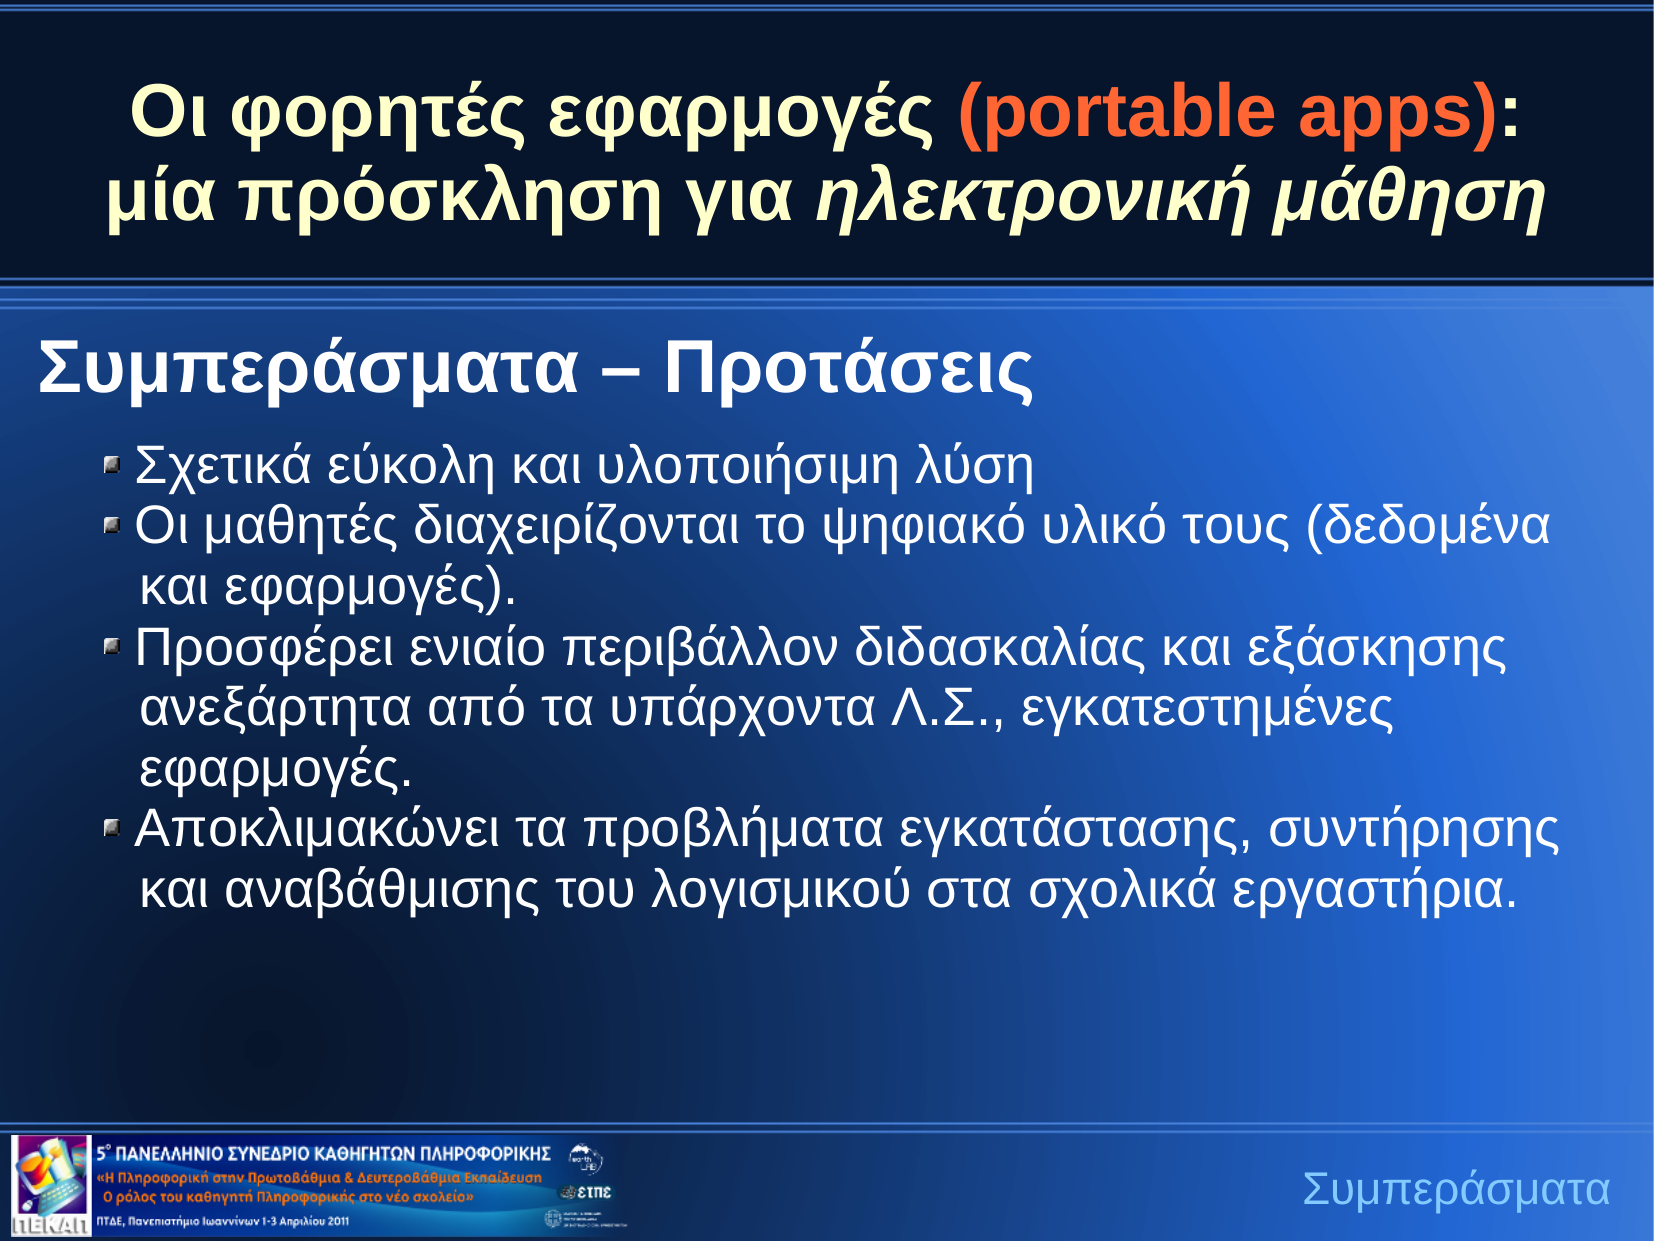

# Οι φορητές εφαρμογές (portable apps): μία πρόσκληση για ηλεκτρονική μάθηση
Συμπεράσματα – Προτάσεις
 Σχετικά εύκολη και υλοποιήσιμη λύση
 Οι μαθητές διαχειρίζονται το ψηφιακό υλικό τους (δεδομένα και εφαρμογές).
 Προσφέρει ενιαίο περιβάλλον διδασκαλίας και εξάσκησης ανεξάρτητα από τα υπάρχοντα Λ.Σ., εγκατεστημένες εφαρμογές.
 Αποκλιμακώνει τα προβλήματα εγκατάστασης, συντήρησης και αναβάθμισης του λογισμικού στα σχολικά εργαστήρια.
 Συμπεράσματα